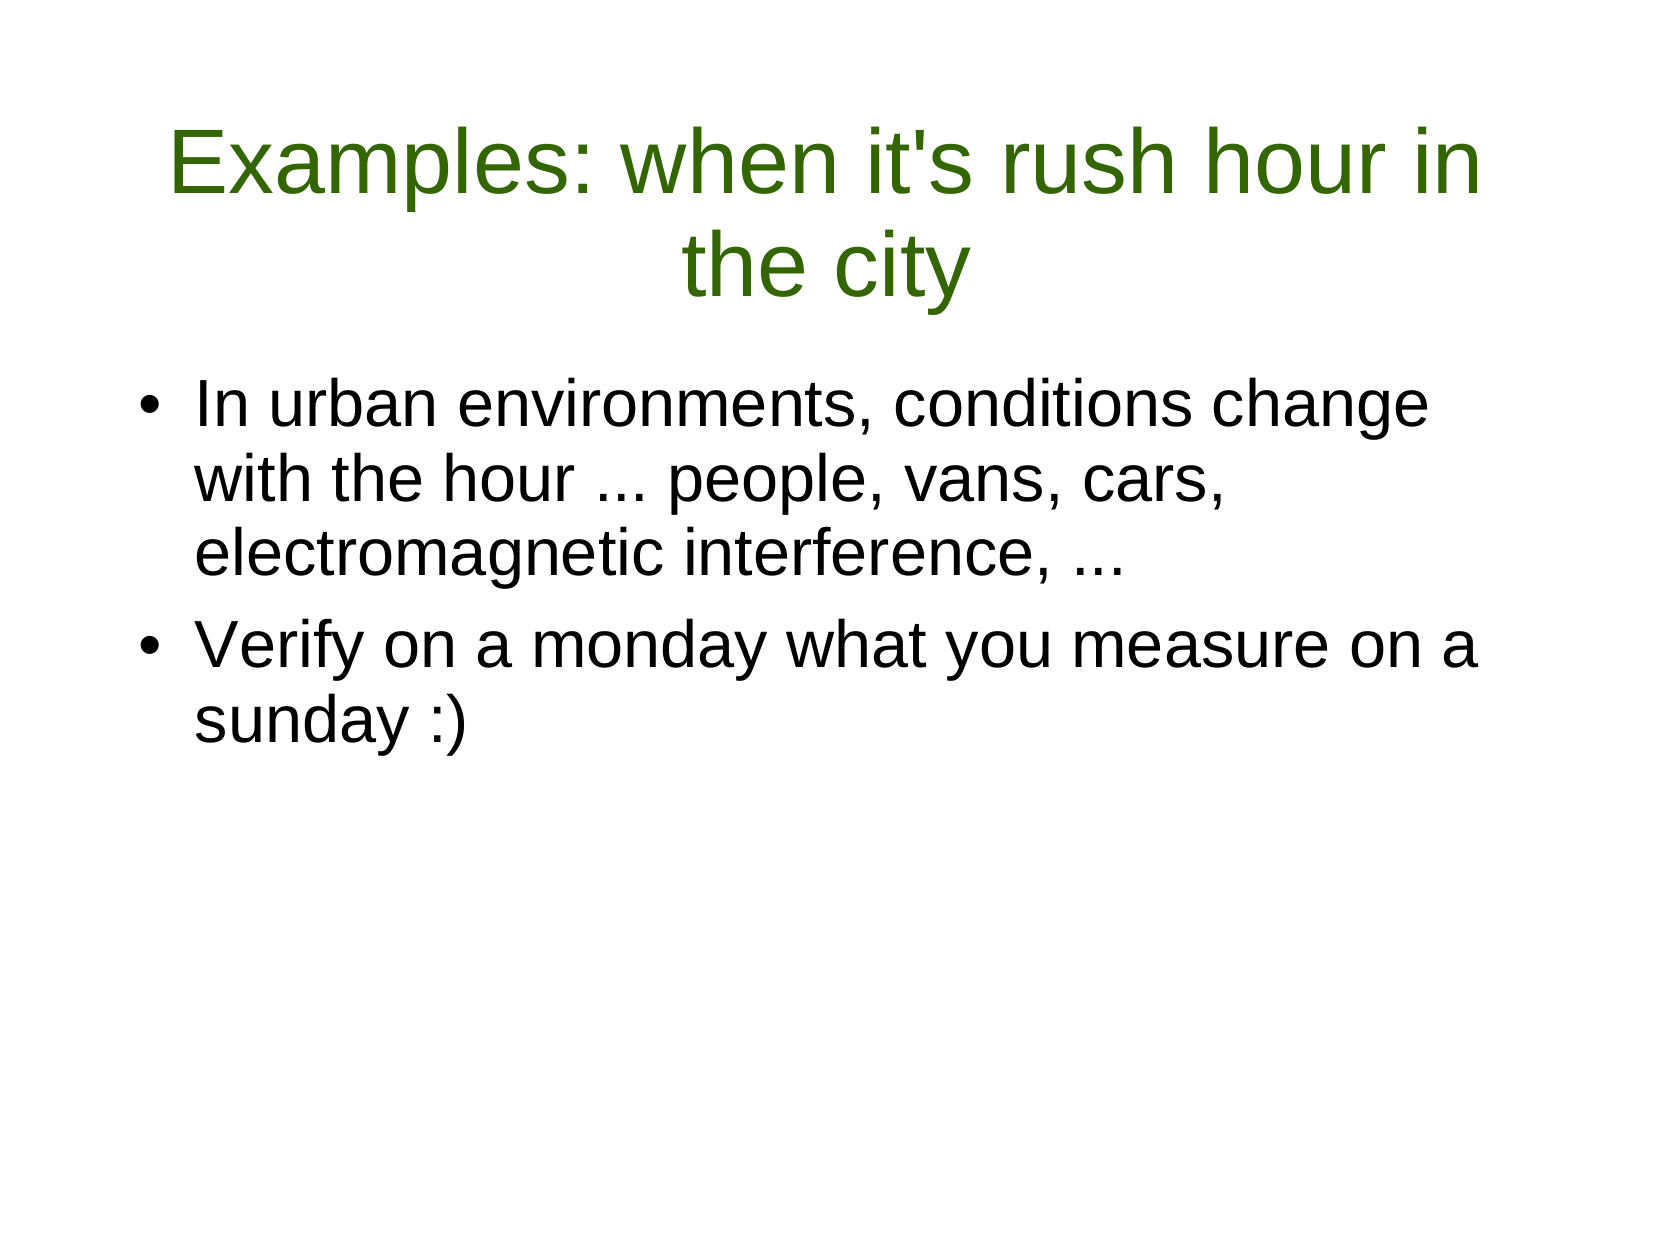

# Examples: when it's rush hour in the city
In urban environments, conditions change with the hour ... people, vans, cars, electromagnetic interference, ...
Verify on a monday what you measure on a sunday :)